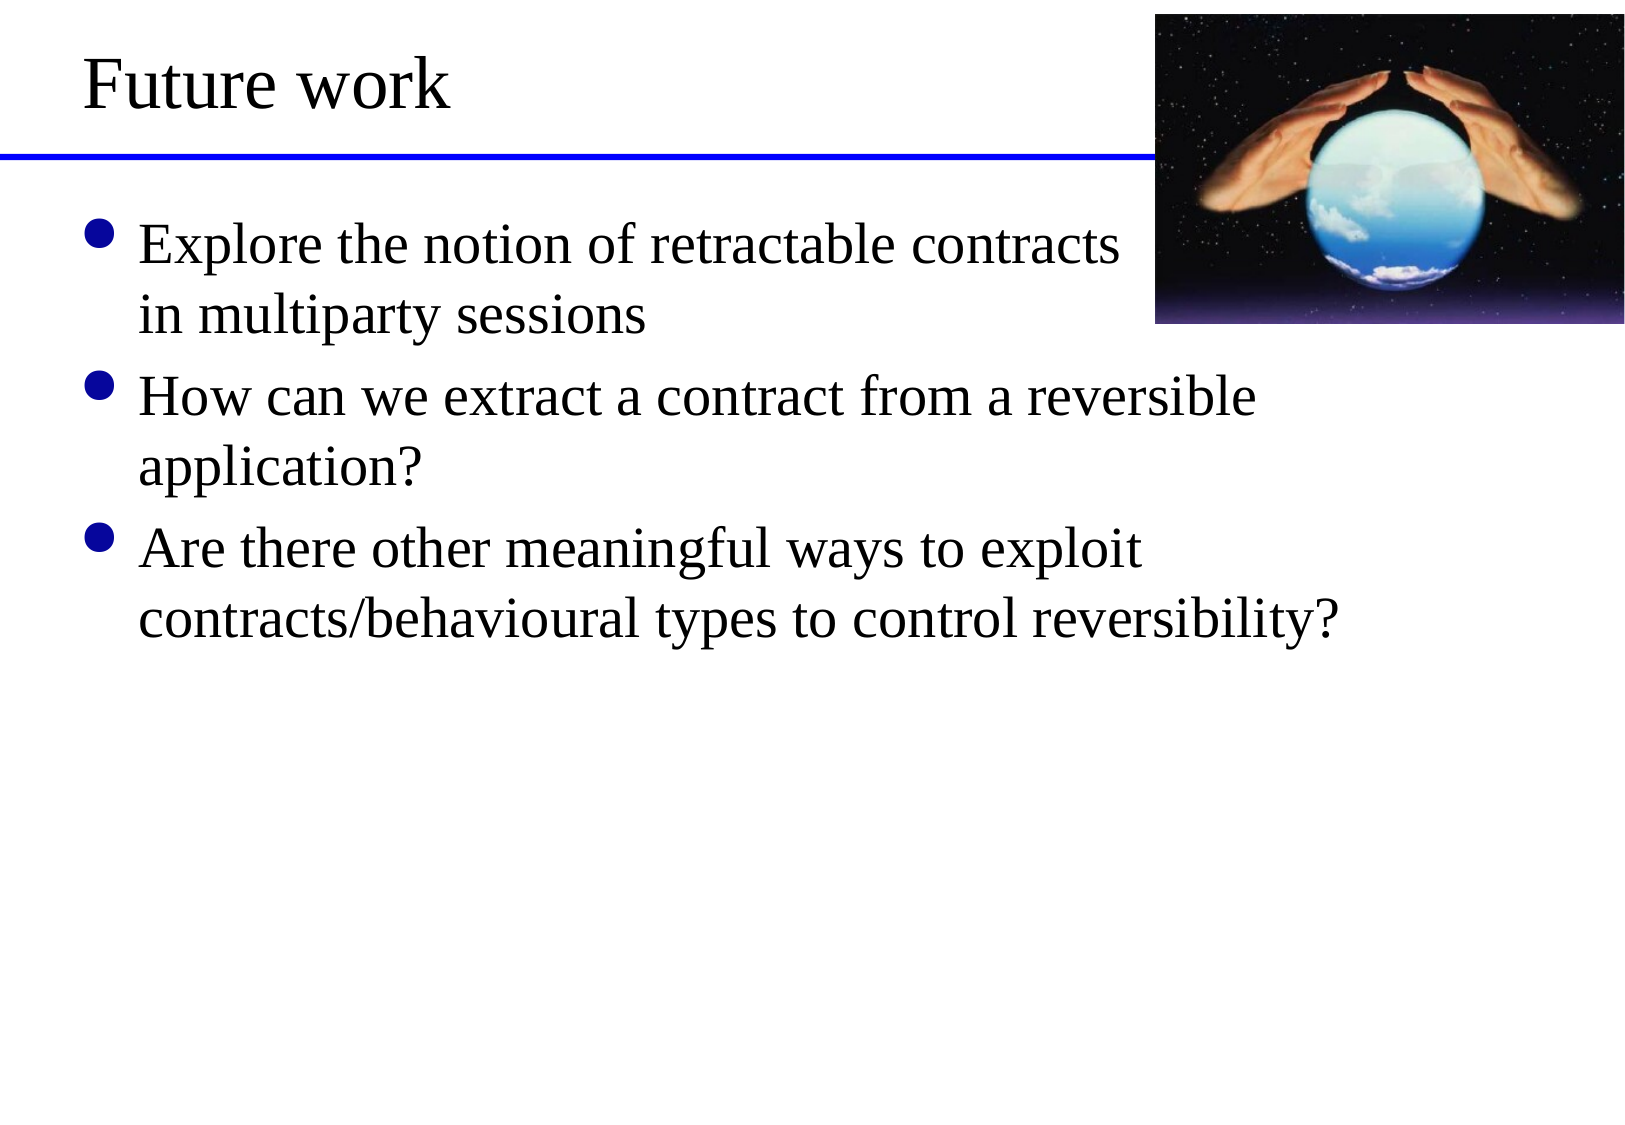

# Future work
Explore the notion of retractable contracts
in multiparty sessions
How can we extract a contract from a reversible application?
Are there other meaningful ways to exploit contracts/behavioural types to control reversibility?